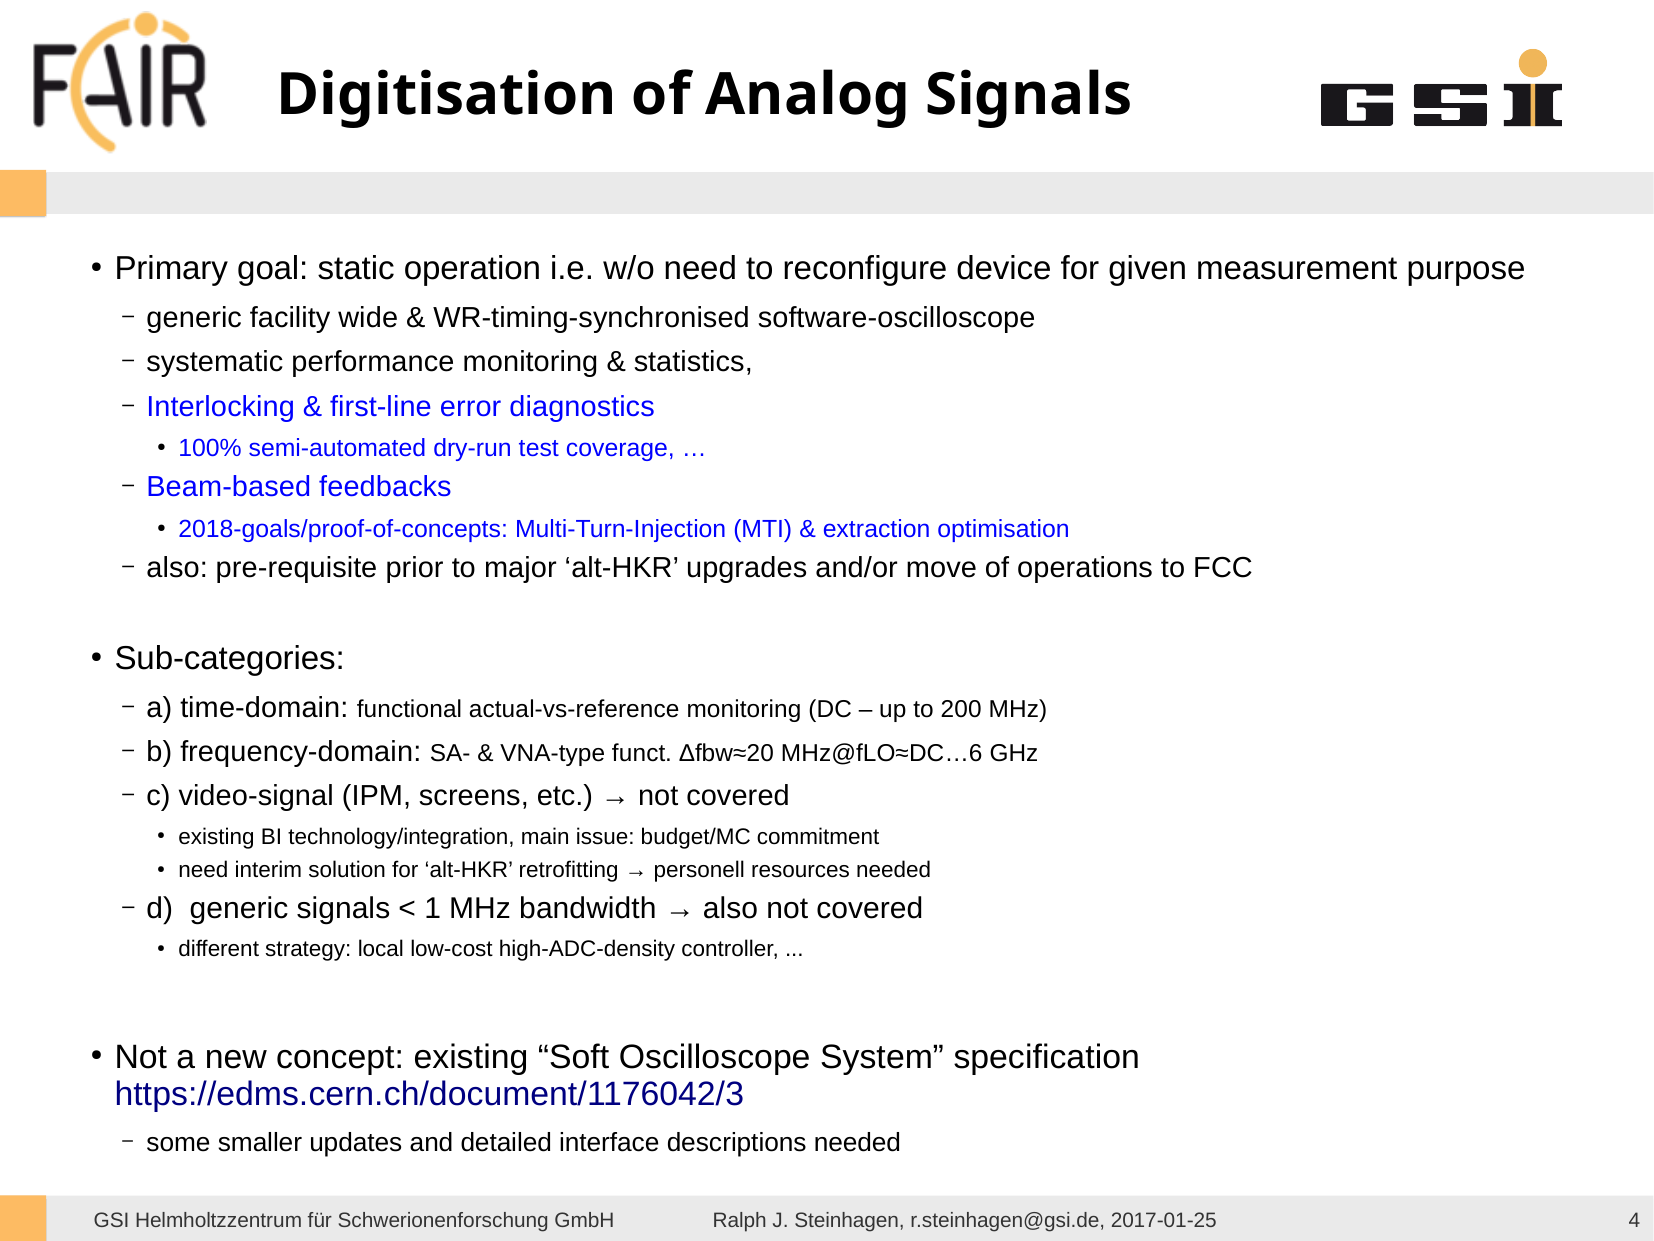

# Digitisation of Analog Signals
Primary goal: static operation i.e. w/o need to reconfigure device for given measurement purpose
generic facility wide & WR-timing-synchronised software-oscilloscope
systematic performance monitoring & statistics,
Interlocking & first-line error diagnostics
100% semi‑automated dry‑run test coverage, …
Beam‑based feedbacks
2018-goals/proof-of-concepts: Multi-Turn-Injection (MTI) & extraction optimisation
also: pre-requisite prior to major ‘alt-HKR’ upgrades and/or move of operations to FCC
Sub-categories:
a) time-domain: functional actual-vs-reference monitoring (DC – up to 200 MHz)
b) frequency-domain: SA- & VNA-type funct. Δfbw≈20 MHz@fLO≈DC…6 GHz
c) video-signal (IPM, screens, etc.) → not covered
existing BI technology/integration, main issue: budget/MC commitment
need interim solution for ‘alt-HKR’ retrofitting → personell resources needed
d) generic signals < 1 MHz bandwidth → also not covered
different strategy: local low-cost high-ADC-density controller, ...
Not a new concept: existing “Soft Oscilloscope System” specification https://edms.cern.ch/document/1176042/3
some smaller updates and detailed interface descriptions needed